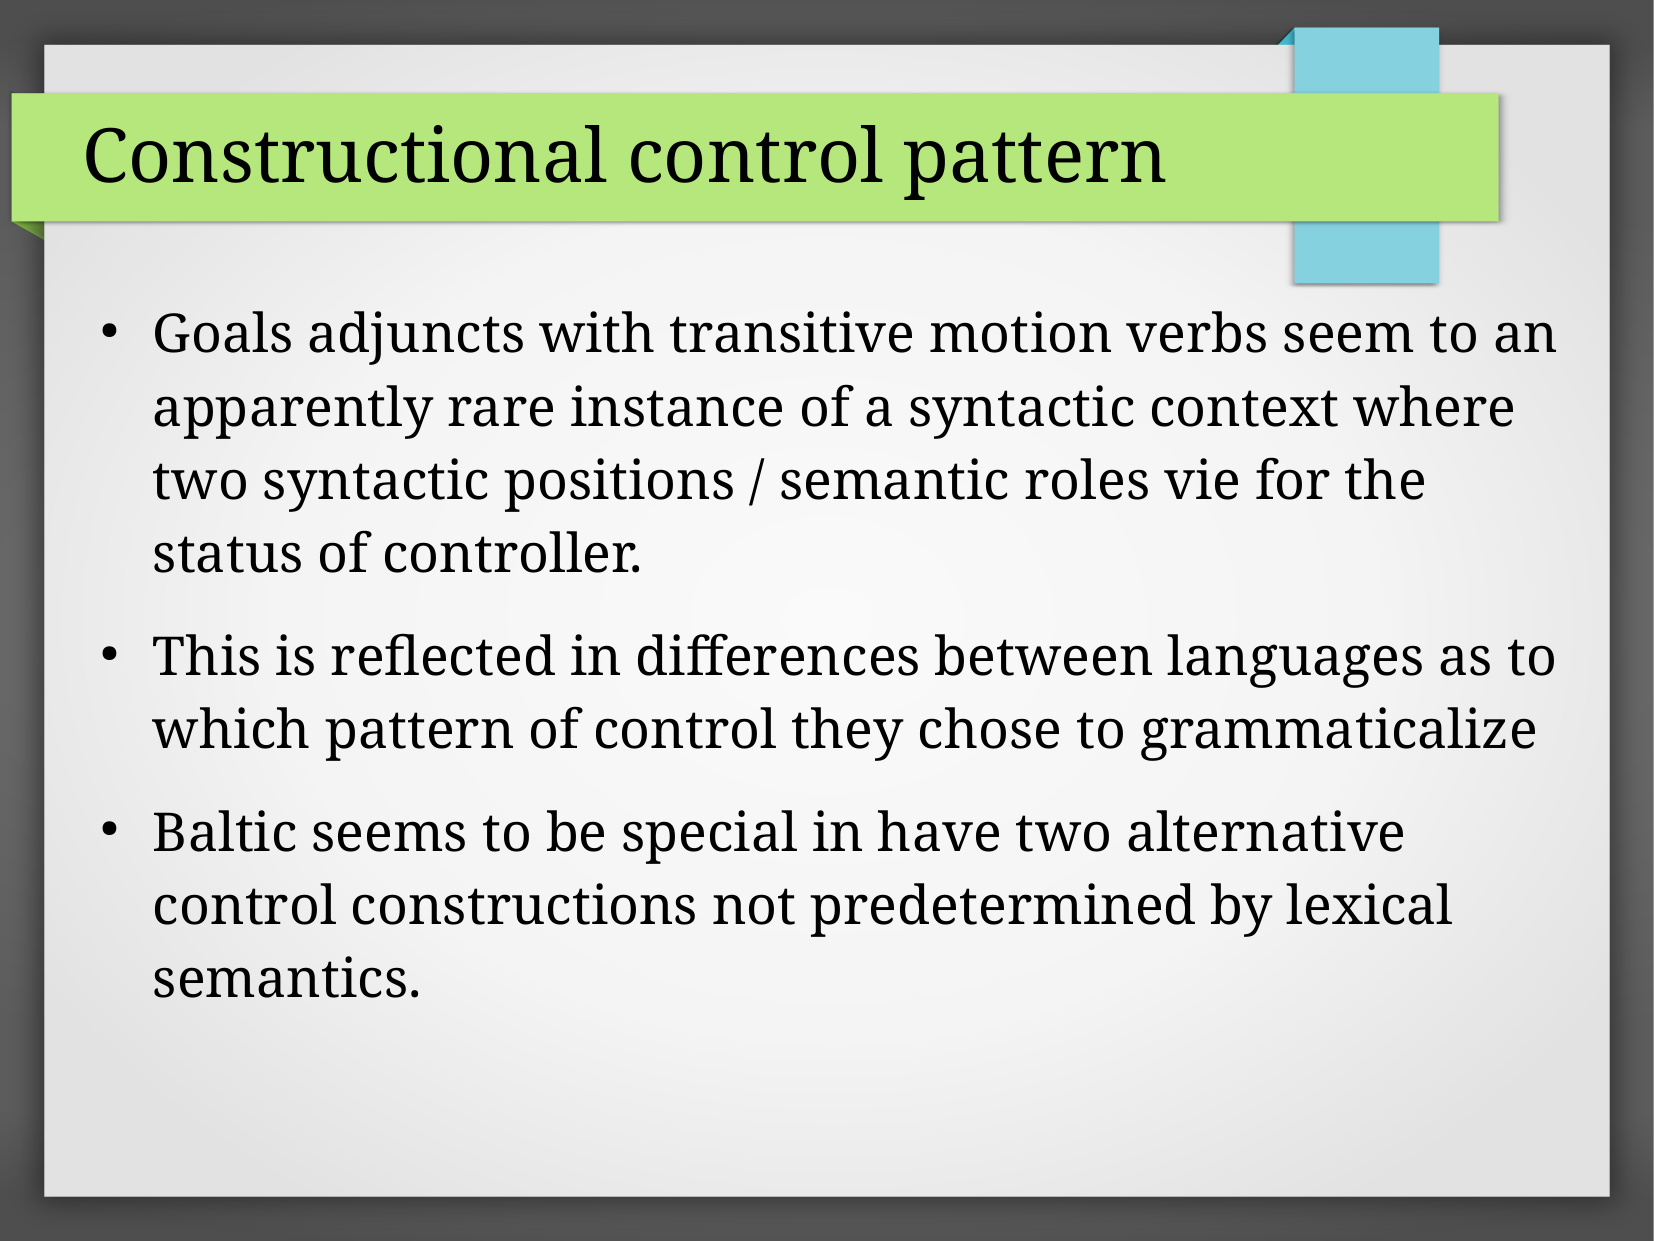

# Constructional control pattern
Goals adjuncts with transitive motion verbs seem to an apparently rare instance of a syntactic context where two syntactic positions / semantic roles vie for the status of controller.
This is reflected in differences between languages as to which pattern of control they chose to grammaticalize
Baltic seems to be special in have two alternative control constructions not predetermined by lexical semantics.